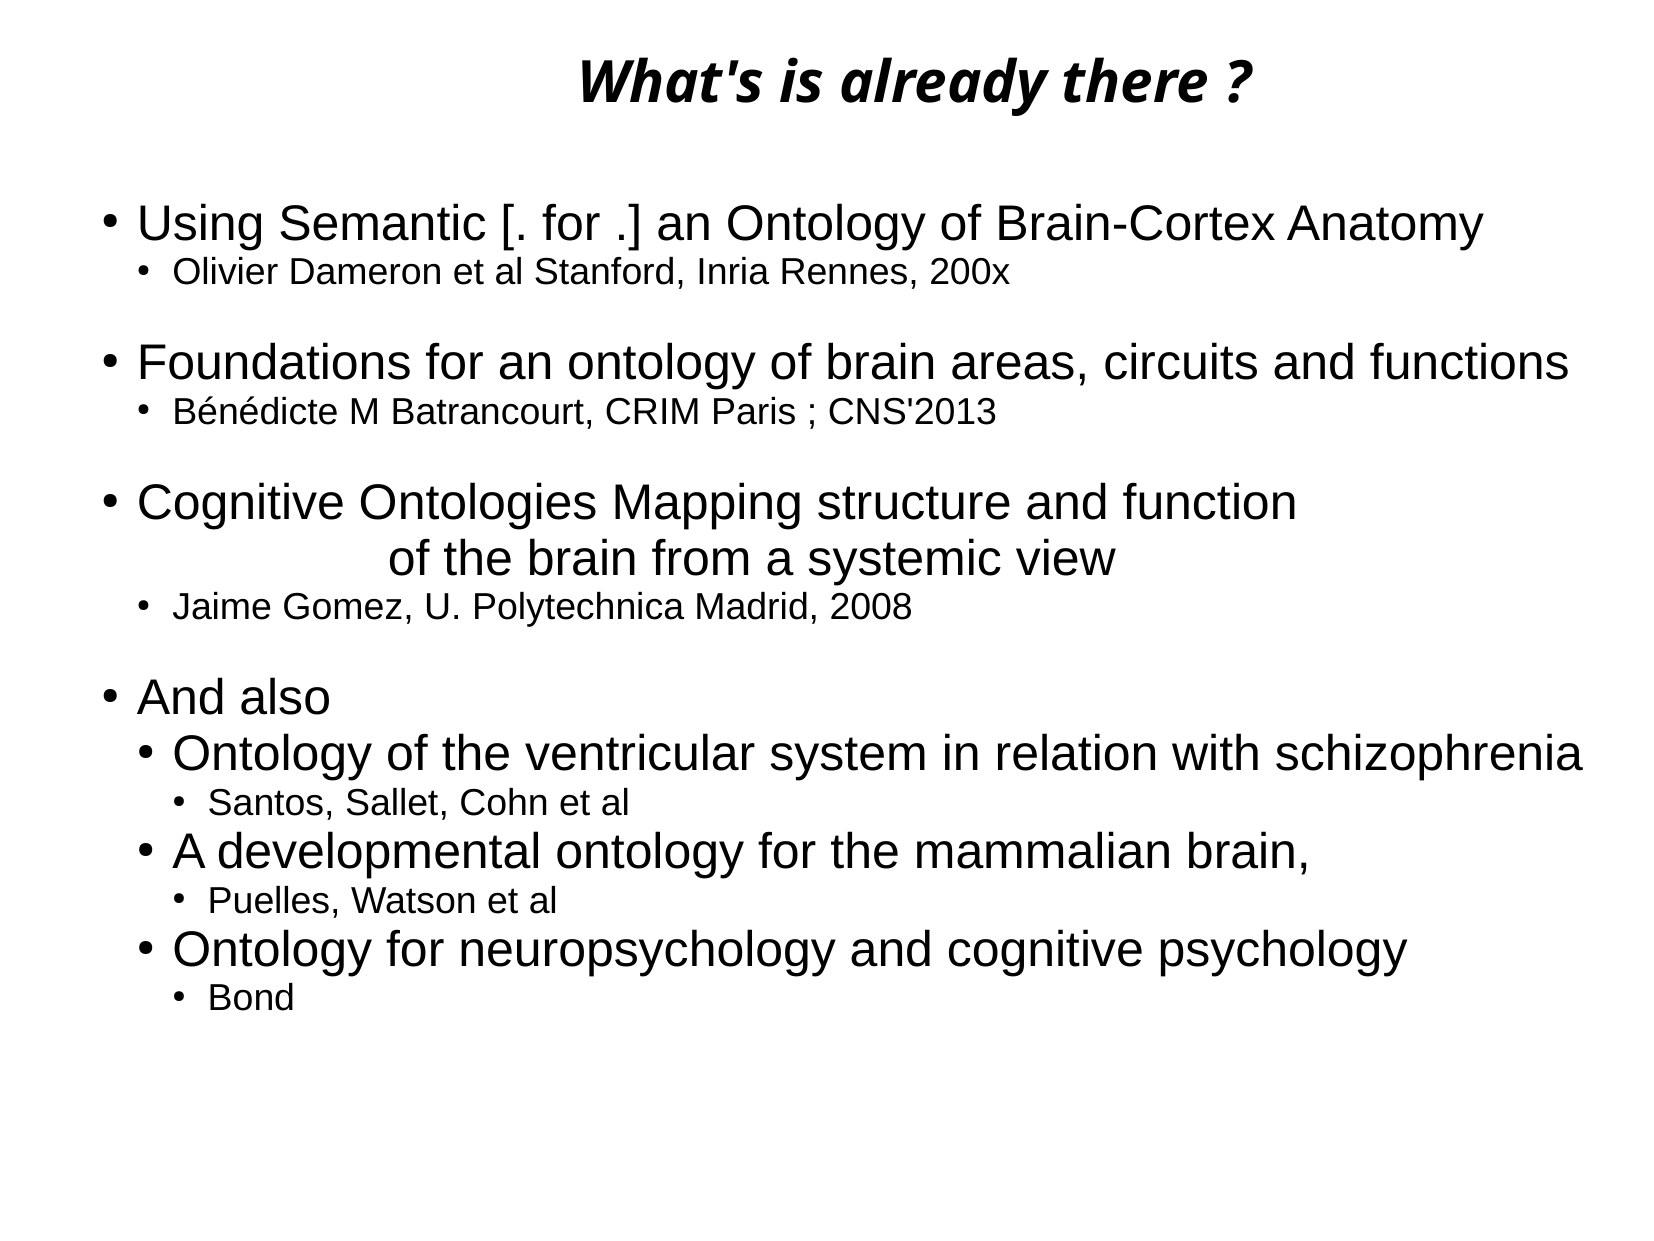

What's is already there ?
Using Semantic [. for .] an Ontology of Brain-Cortex Anatomy
Olivier Dameron et al Stanford, Inria Rennes, 200x
Foundations for an ontology of brain areas, circuits and functions
Bénédicte M Batrancourt, CRIM Paris ; CNS'2013
Cognitive Ontologies Mapping structure and function
 of the brain from a systemic view
Jaime Gomez, U. Polytechnica Madrid, 2008
And also
Ontology of the ventricular system in relation with schizophrenia
Santos, Sallet, Cohn et al
A developmental ontology for the mammalian brain,
Puelles, Watson et al
Ontology for neuropsychology and cognitive psychology
Bond